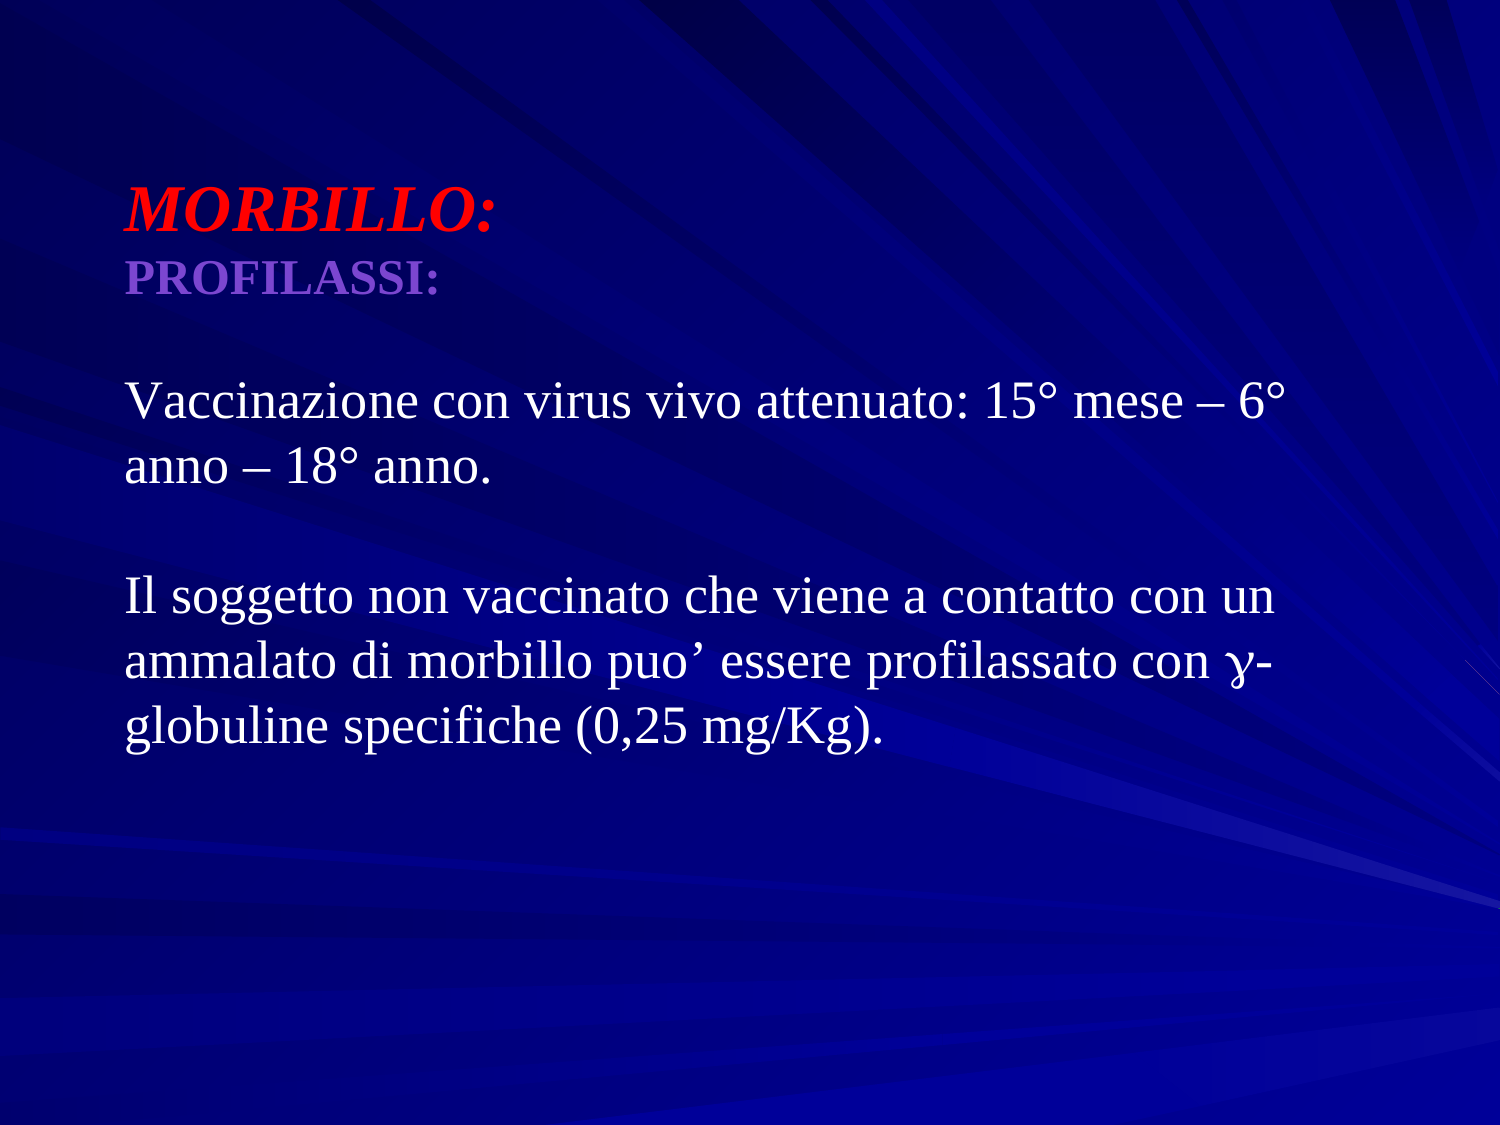

MORBILLO:
PROFILASSI:
Vaccinazione con virus vivo attenuato: 15° mese – 6° anno – 18° anno.
Il soggetto non vaccinato che viene a contatto con un ammalato di morbillo puo’ essere profilassato con -globuline specifiche (0,25 mg/Kg).